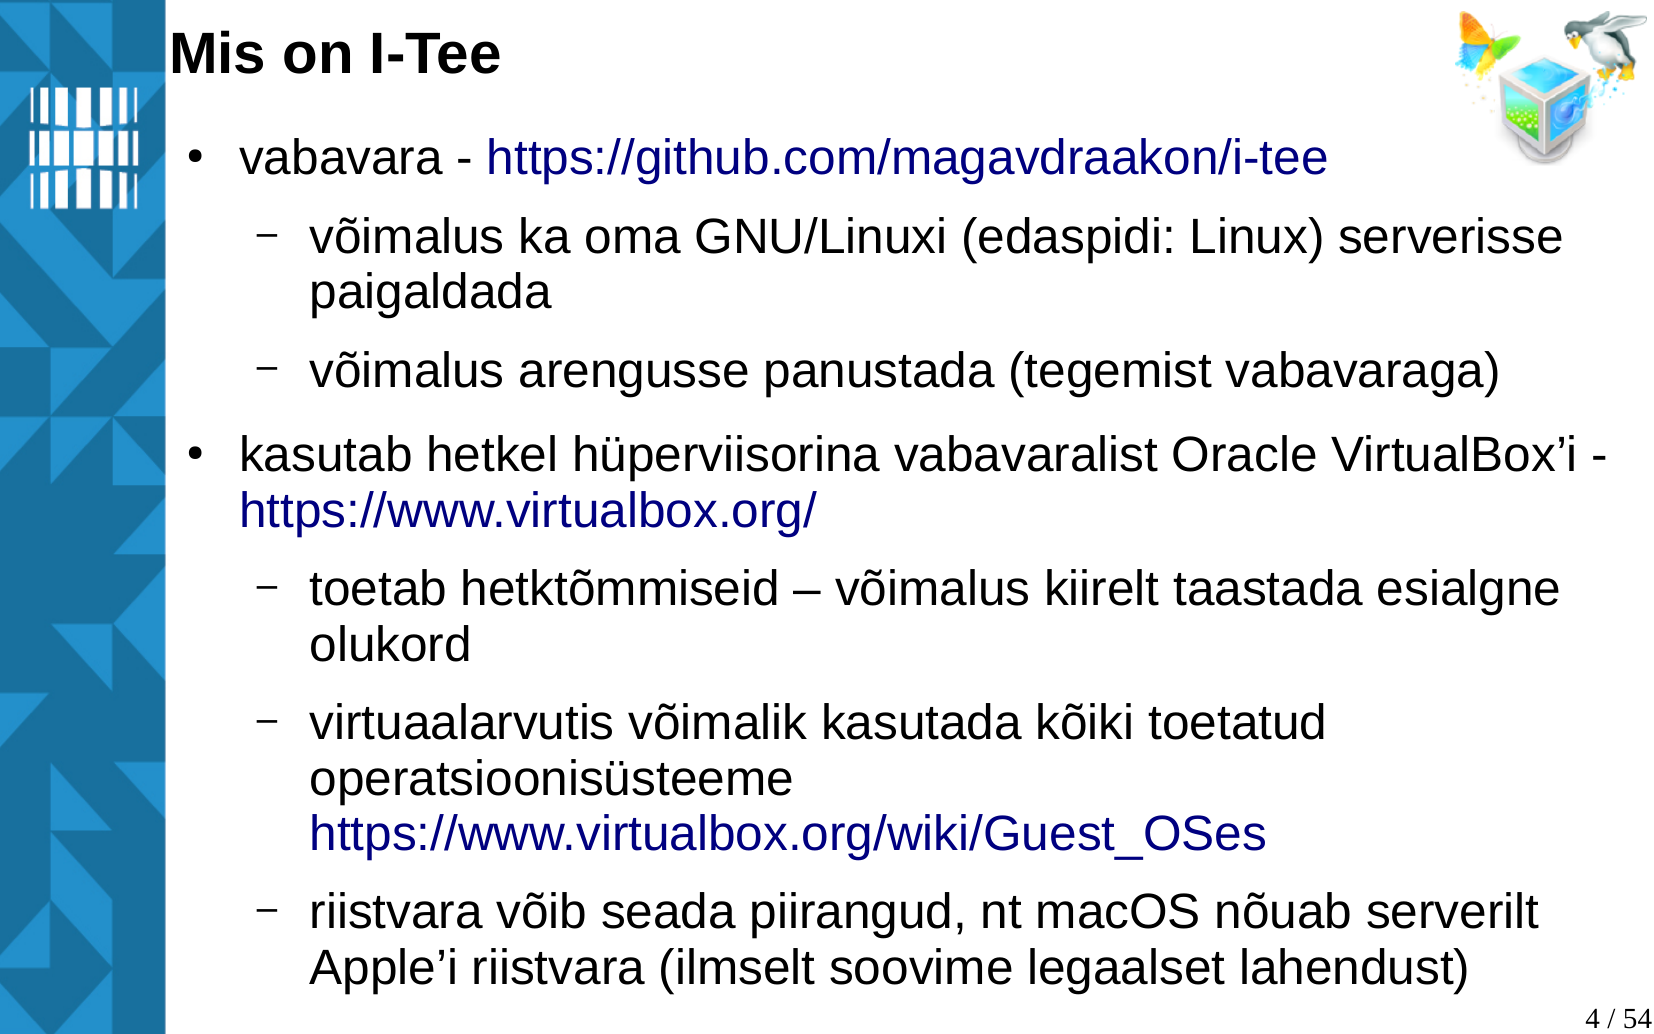

# Mis on I-Tee
vabavara - https://github.com/magavdraakon/i-tee
võimalus ka oma GNU/Linuxi (edaspidi: Linux) serverisse paigaldada
võimalus arengusse panustada (tegemist vabavaraga)
kasutab hetkel hüperviisorina vabavaralist Oracle VirtualBox’i - https://www.virtualbox.org/
toetab hetktõmmiseid – võimalus kiirelt taastada esialgne olukord
virtuaalarvutis võimalik kasutada kõiki toetatud operatsioonisüsteeme https://www.virtualbox.org/wiki/Guest_OSes
riistvara võib seada piirangud, nt macOS nõuab serverilt Apple’i riistvara (ilmselt soovime legaalset lahendust)
4